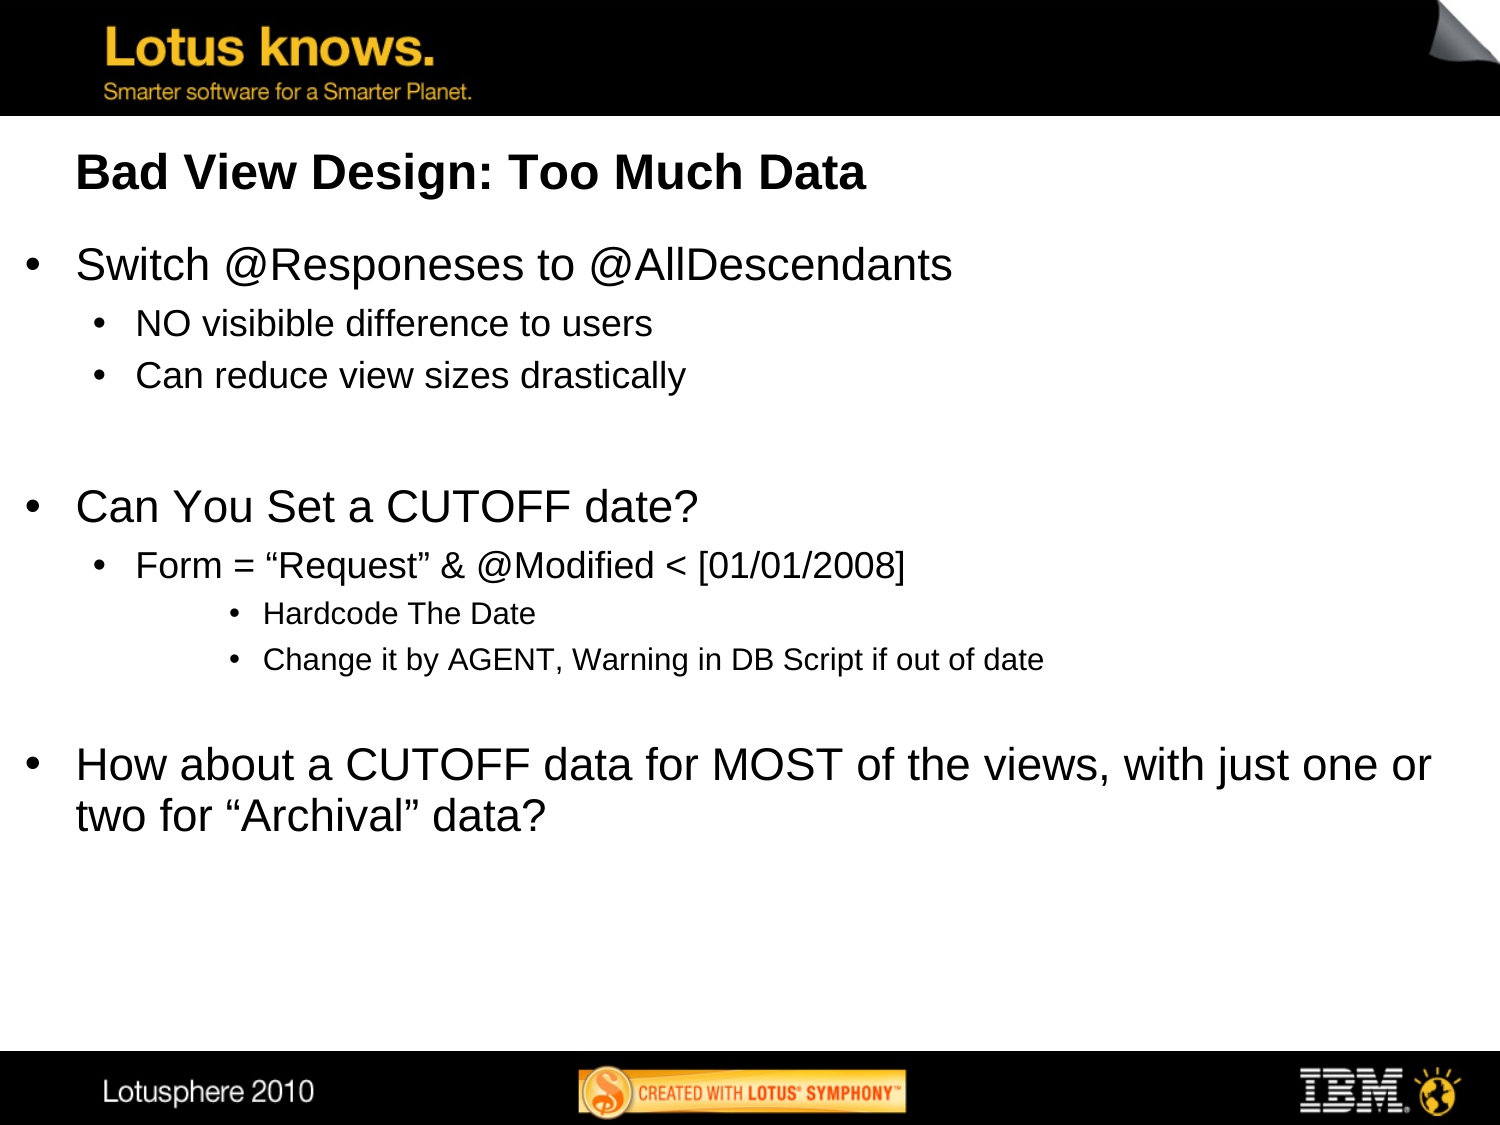

# Bad View Design: Too Much Data
Switch @Responeses to @AllDescendants
NO visibible difference to users
Can reduce view sizes drastically
Can You Set a CUTOFF date?
Form = “Request” & @Modified < [01/01/2008]
Hardcode The Date
Change it by AGENT, Warning in DB Script if out of date
How about a CUTOFF data for MOST of the views, with just one or two for “Archival” data?